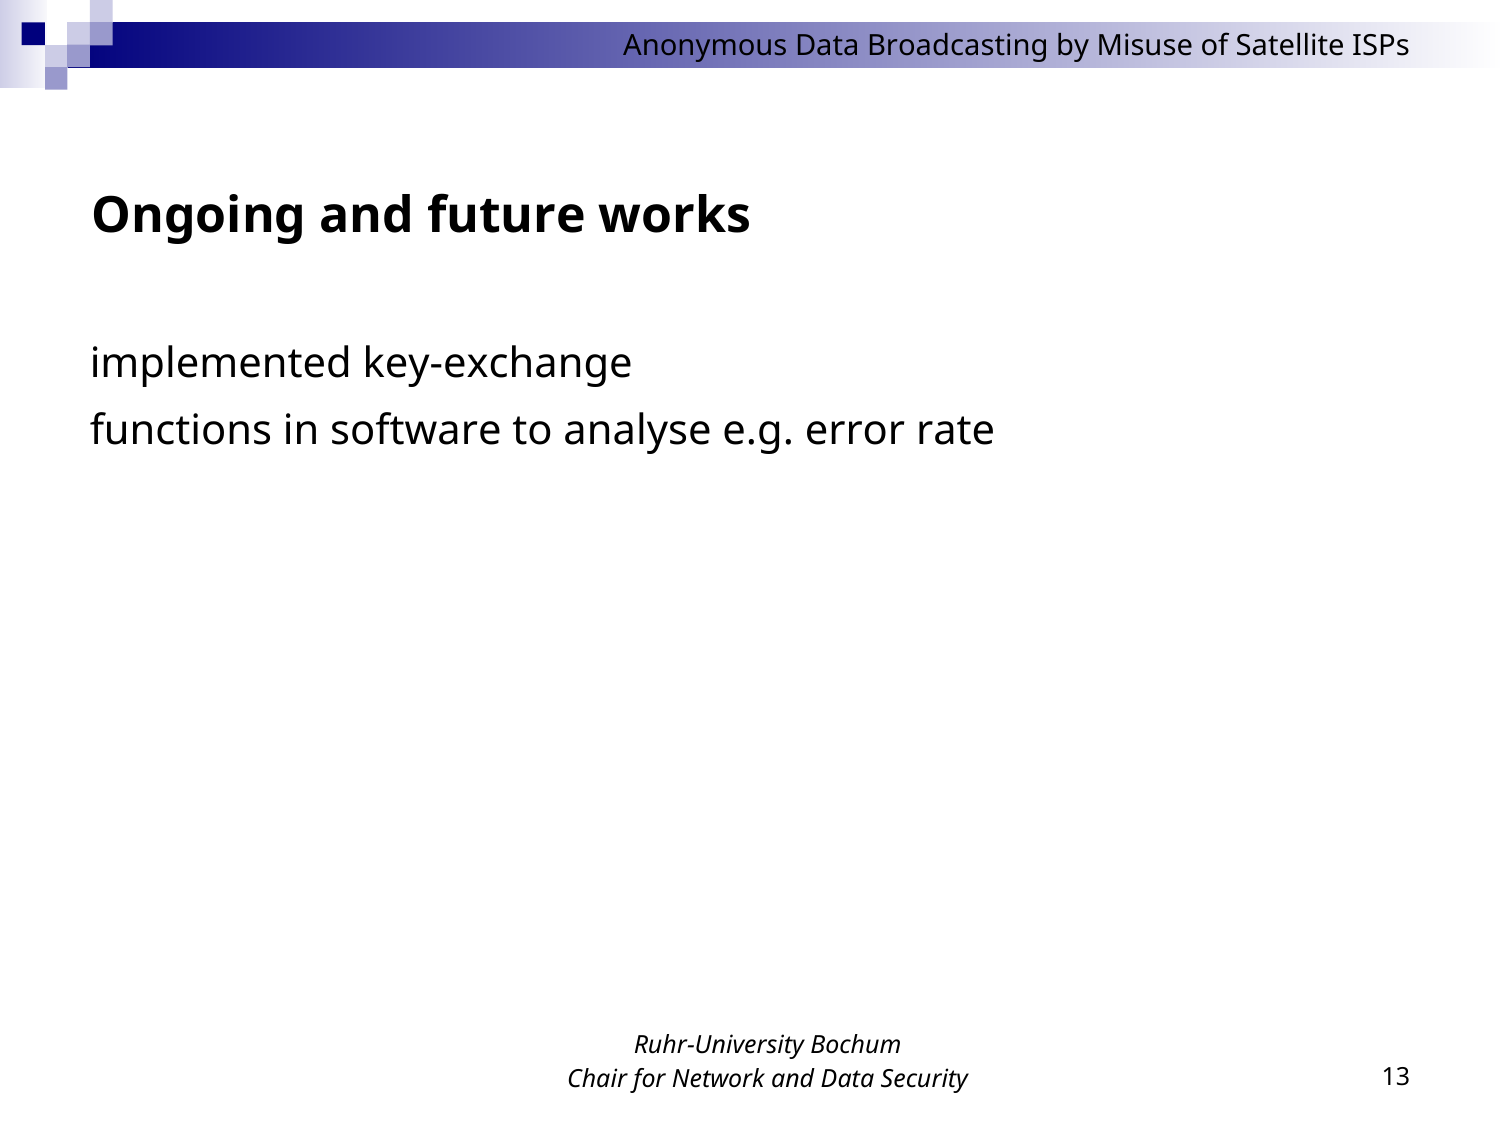

Anonymous Data Broadcasting by Misuse of Satellite ISPs
Ongoing and future works
# implemented key-exchange
functions in software to analyse e.g. error rate
Ruhr-University Bochum
Chair for Network and Data Security
13